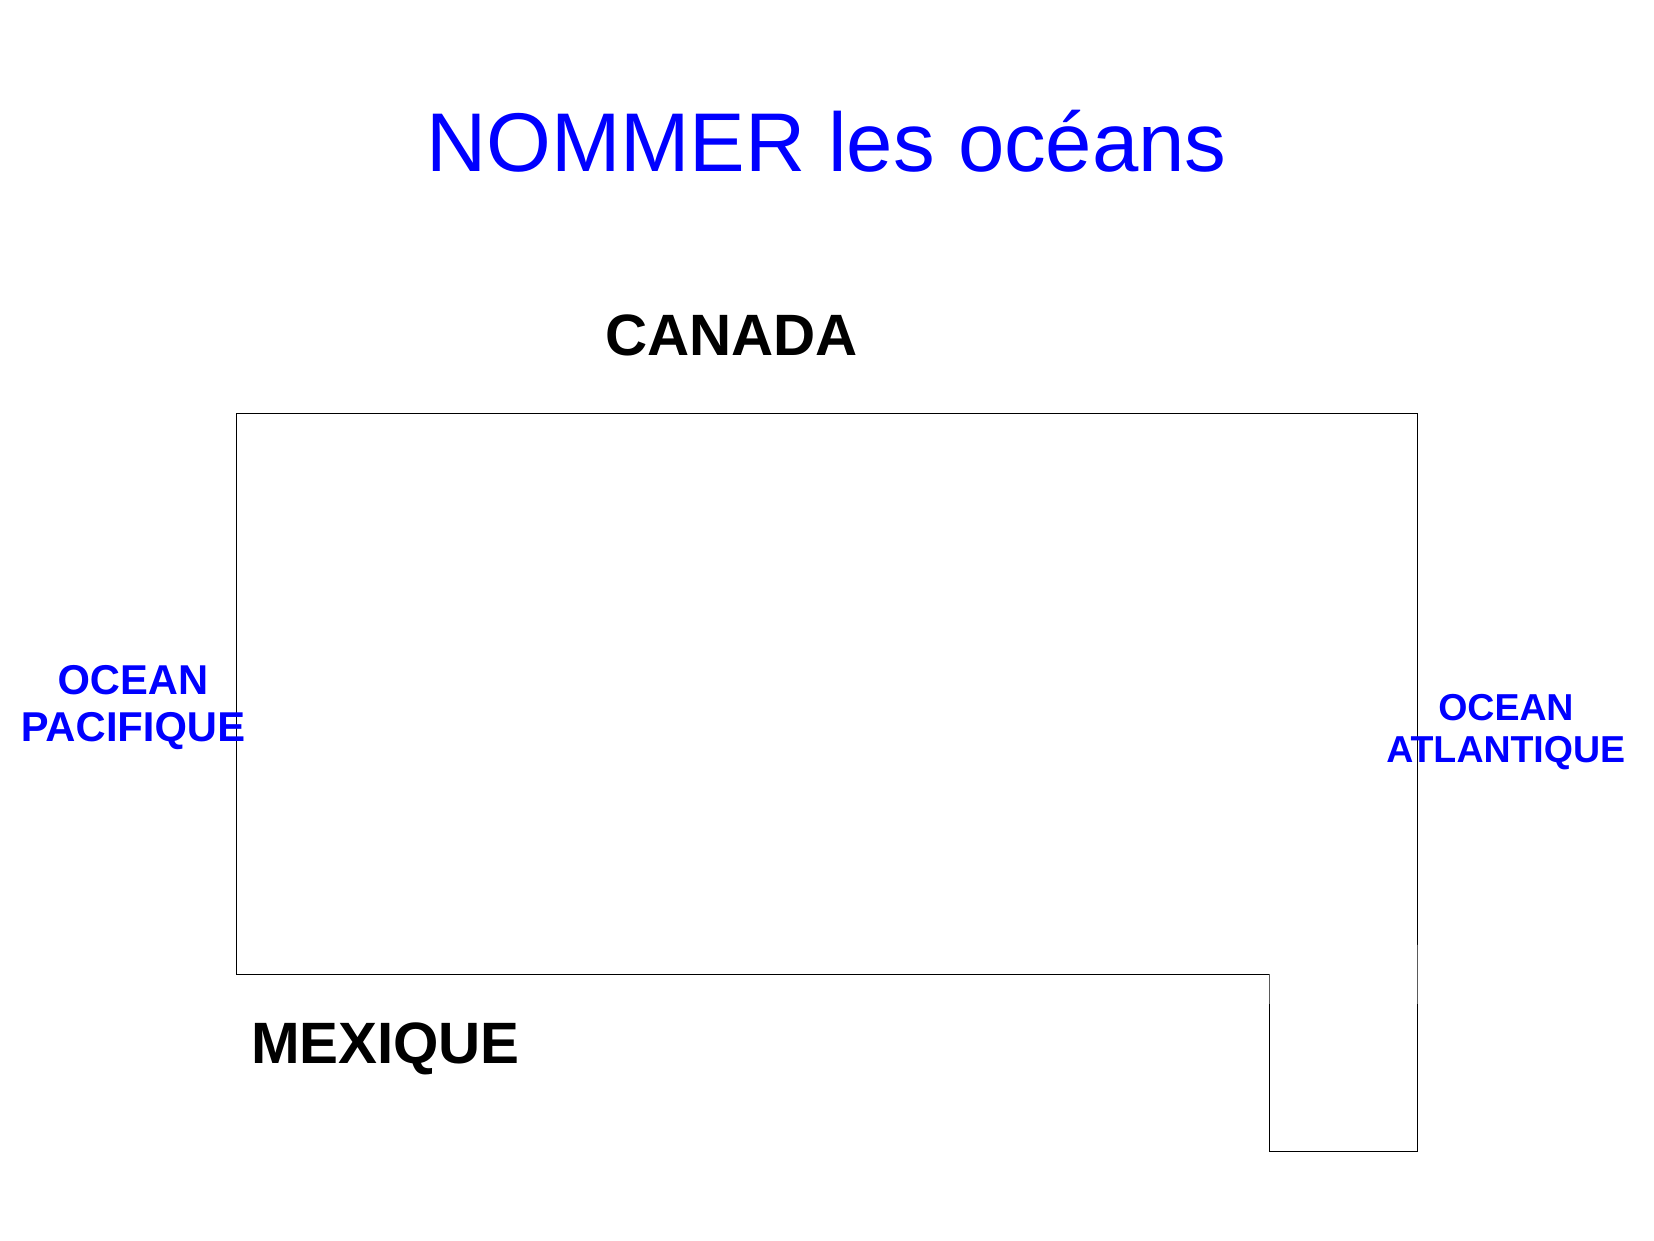

NOMMER les océans
CANADA
OCEAN
PACIFIQUE
OCEAN
ATLANTIQUE
MEXIQUE